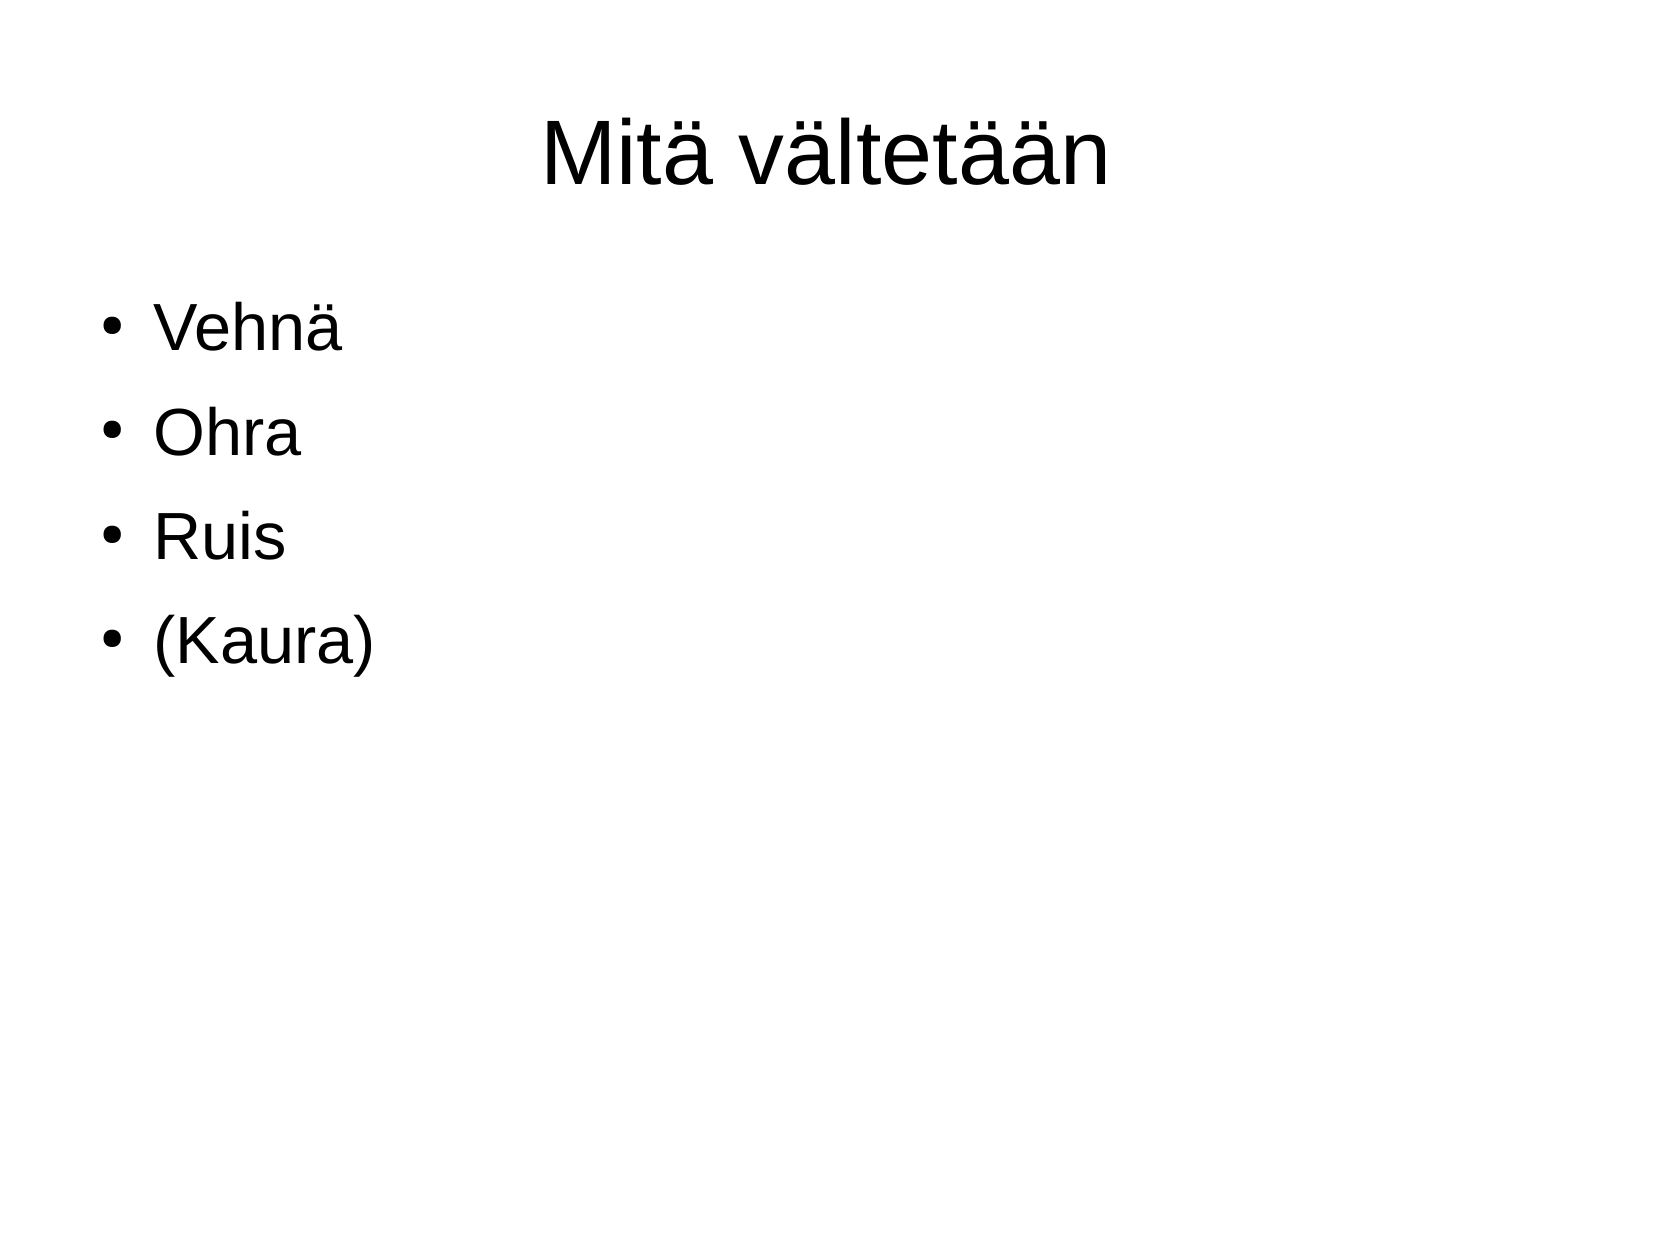

# Mitä vältetään
Vehnä
Ohra
Ruis
(Kaura)